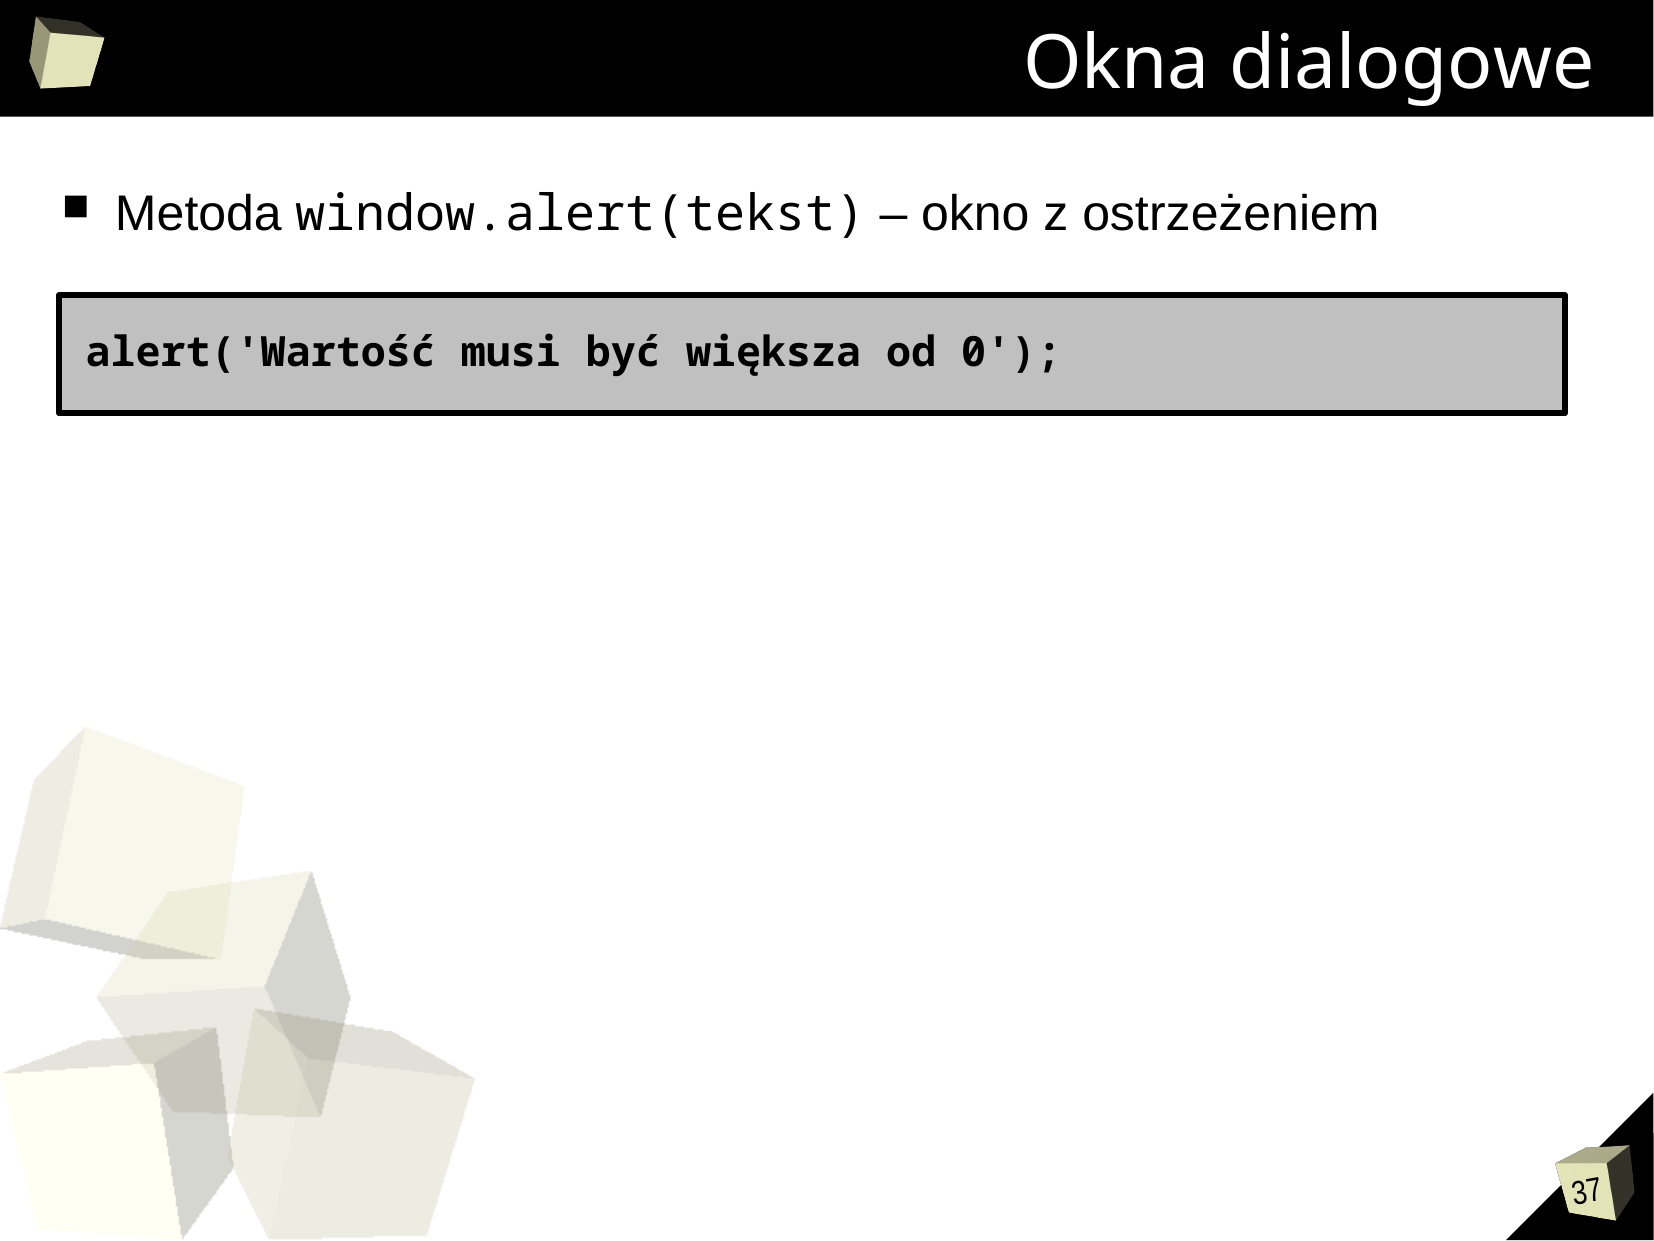

# Okna dialogowe
Metoda window.alert(tekst) – okno z ostrzeżeniem
alert('Wartość musi być większa od 0');